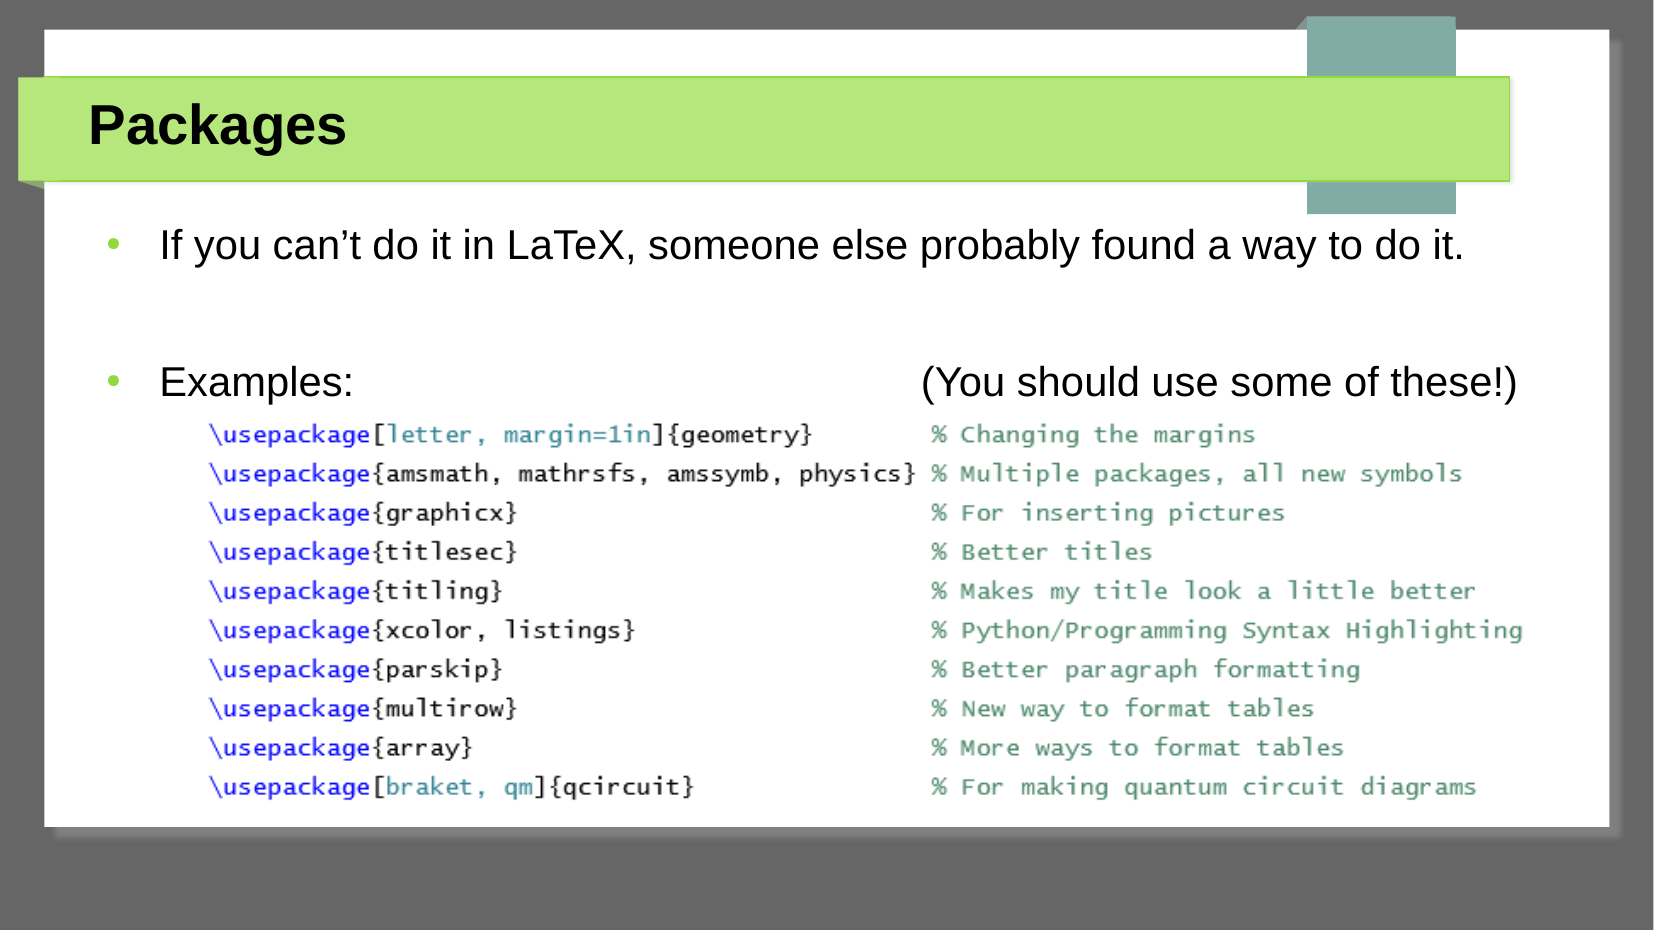

# Packages
If you can’t do it in LaTeX, someone else probably found a way to do it.
Examples:								 (You should use some of these!)